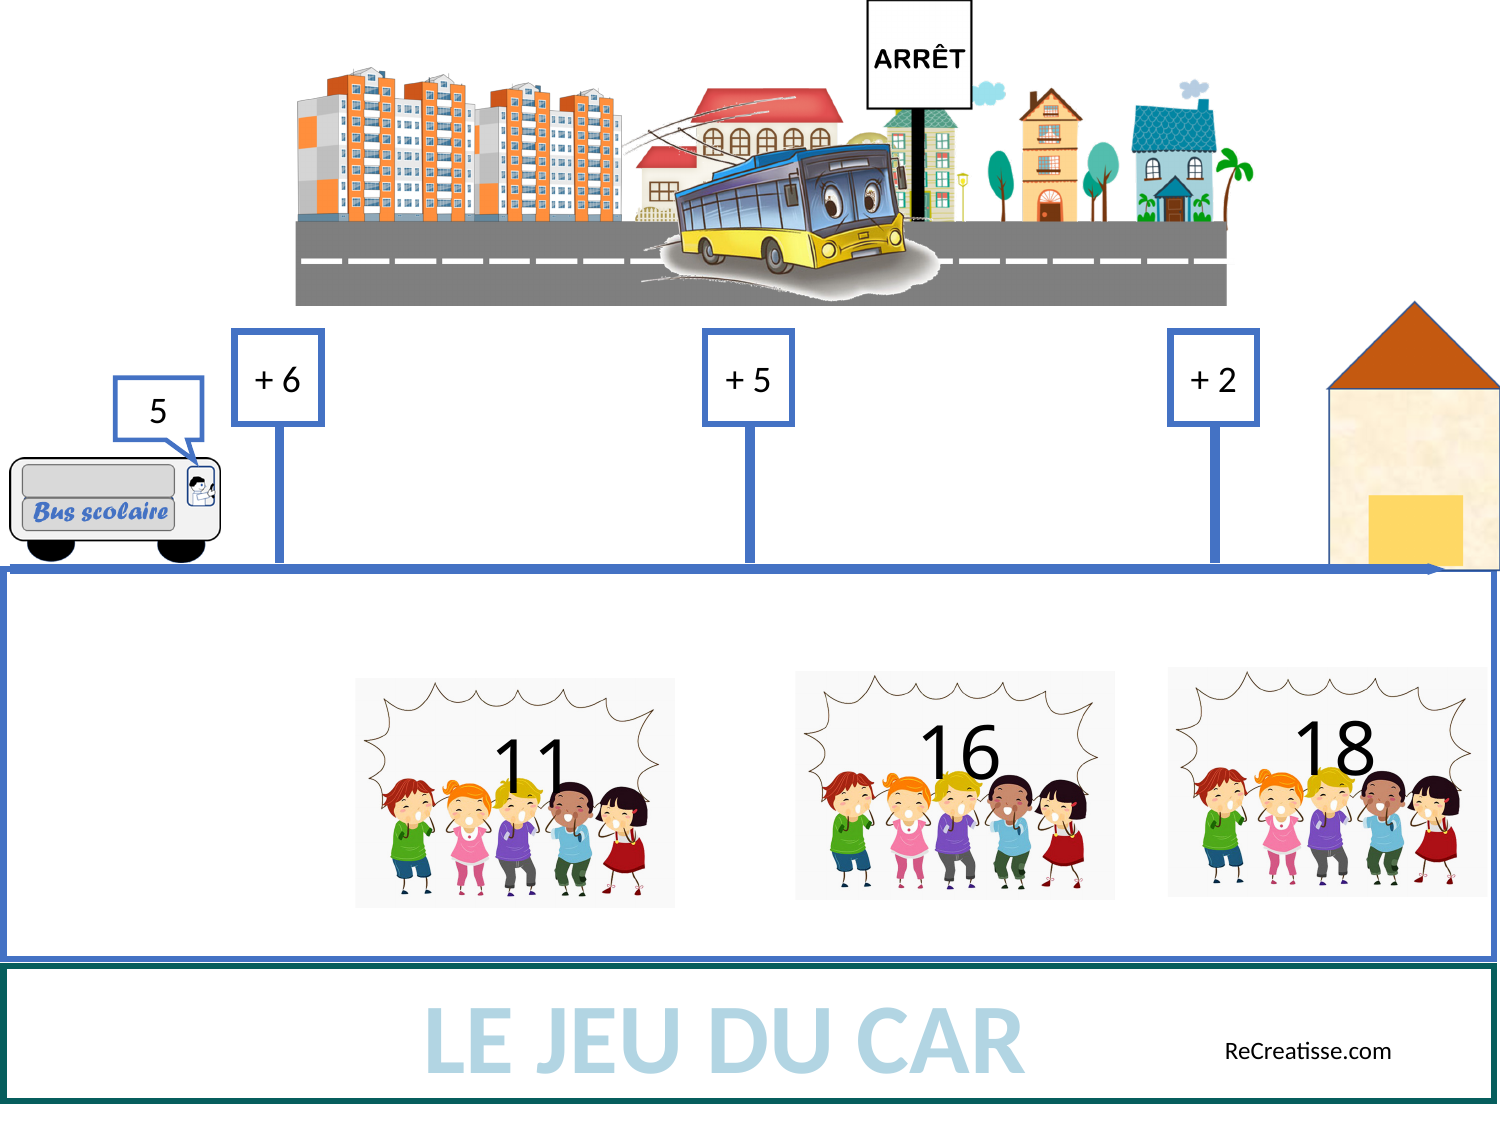

+ 6
+ 5
+ 2
5
18
16
11
 LE JEU DU CAR
ReCreatisse.com